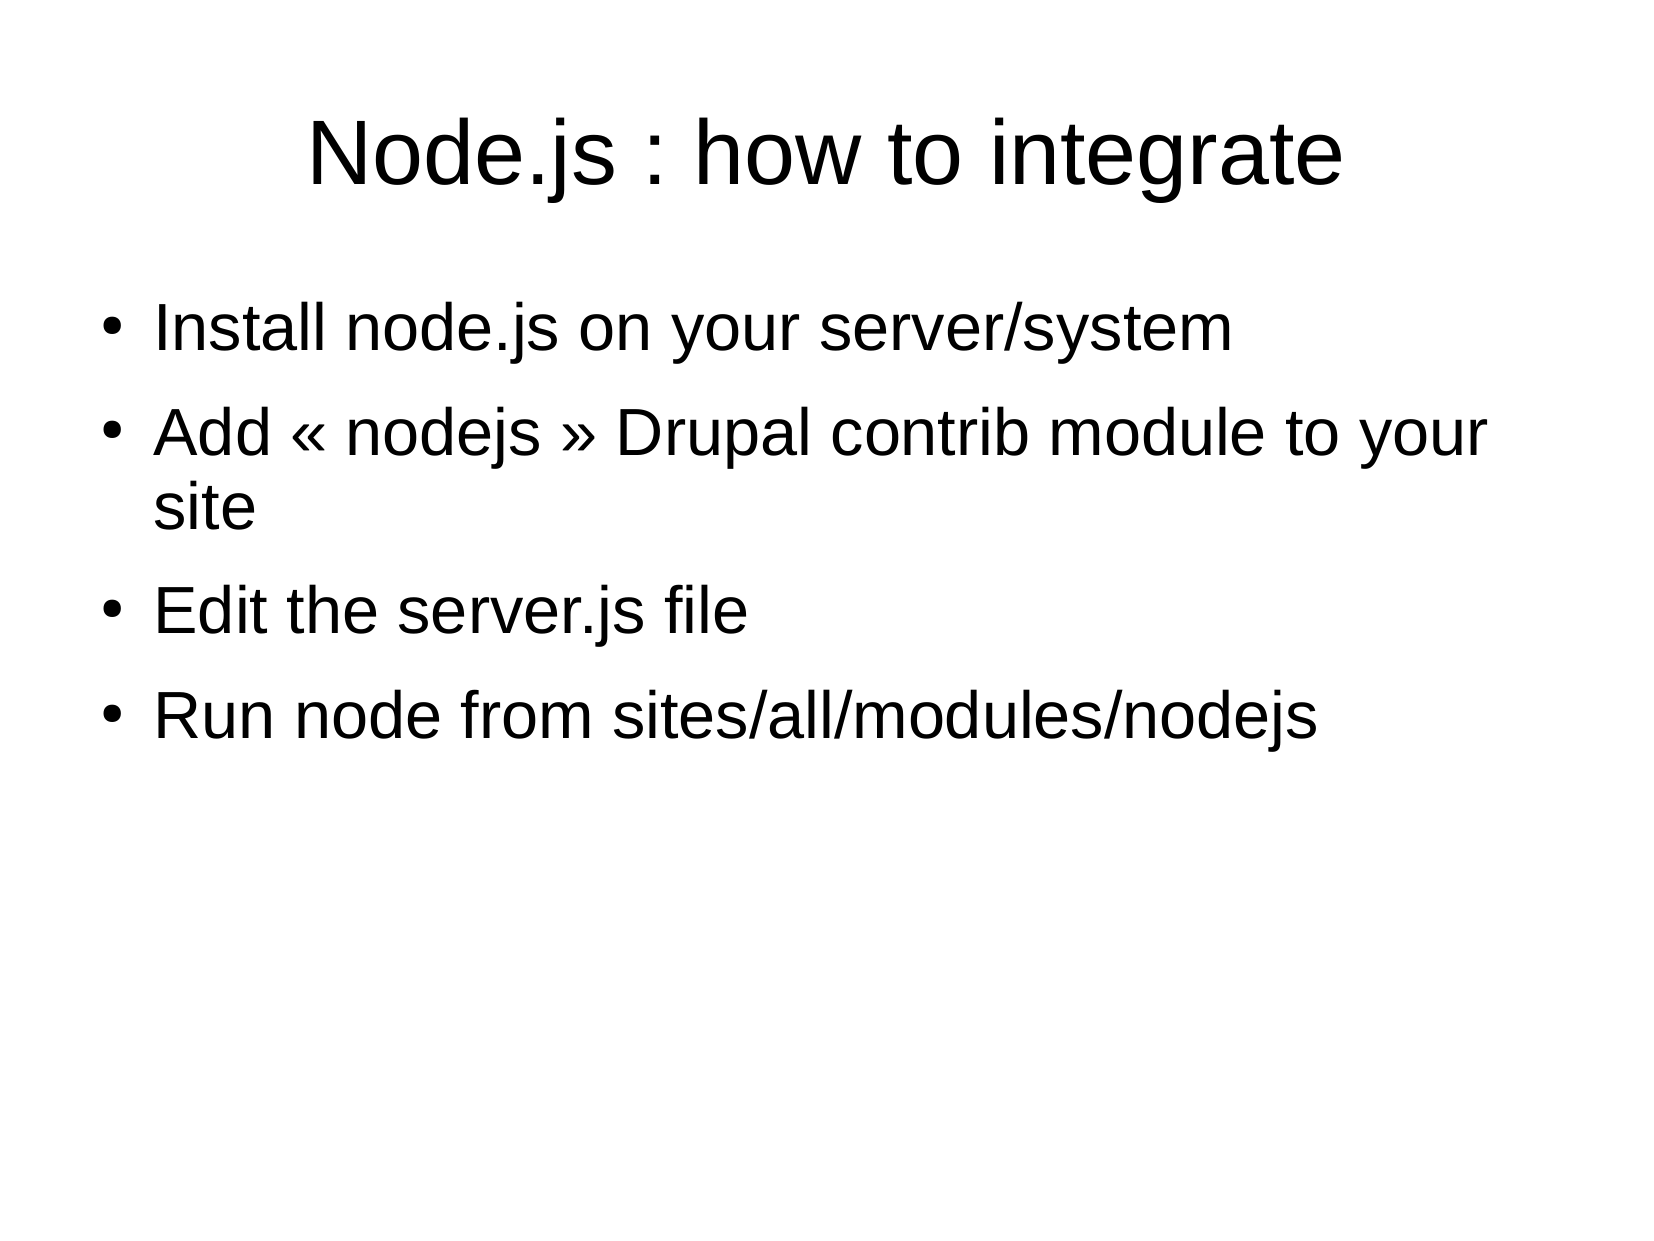

# Node.js : how to integrate
Install node.js on your server/system
Add « nodejs » Drupal contrib module to your site
Edit the server.js file
Run node from sites/all/modules/nodejs